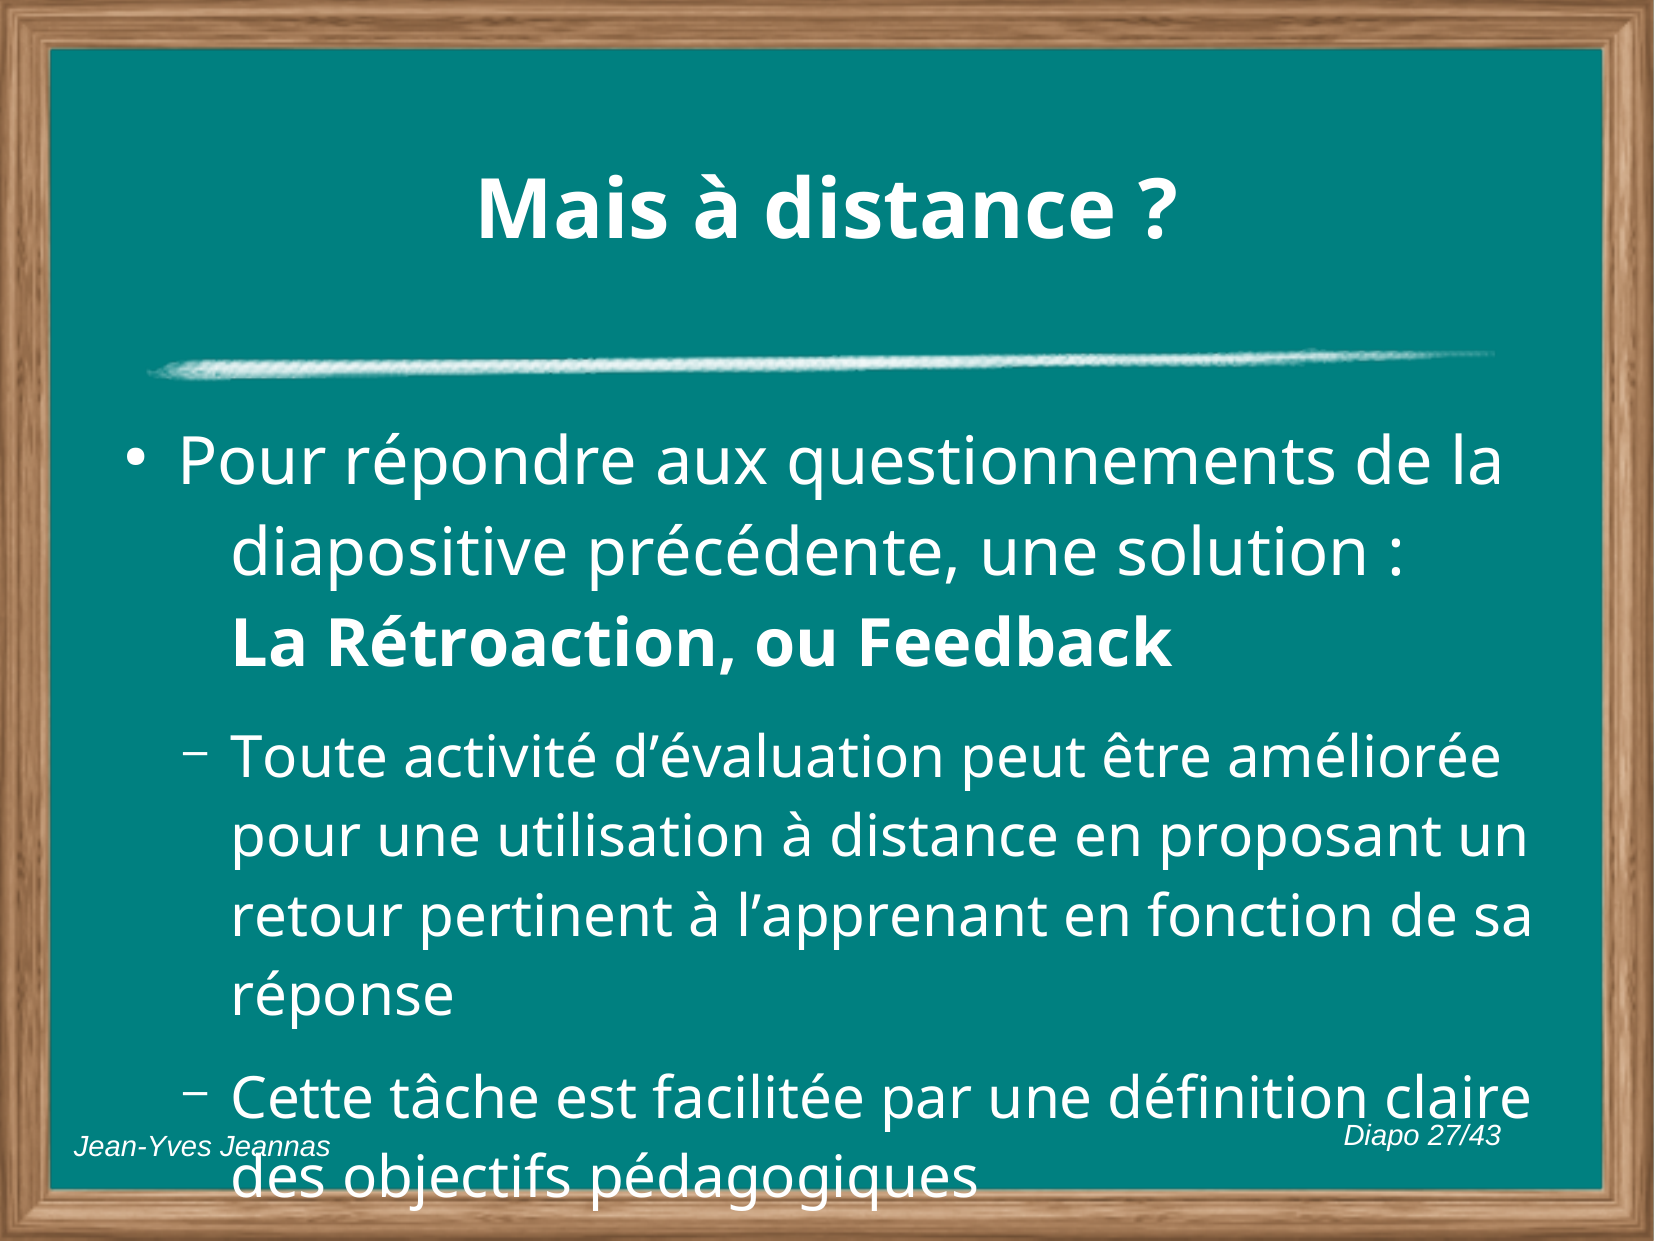

# Mais à distance ?
Pour répondre aux questionnements de la diapositive précédente, une solution :
La Rétroaction, ou Feedback
Toute activité d’évaluation peut être améliorée pour une utilisation à distance en proposant un retour pertinent à l’apprenant en fonction de sa réponse
Cette tâche est facilitée par une définition claire des objectifs pédagogiques